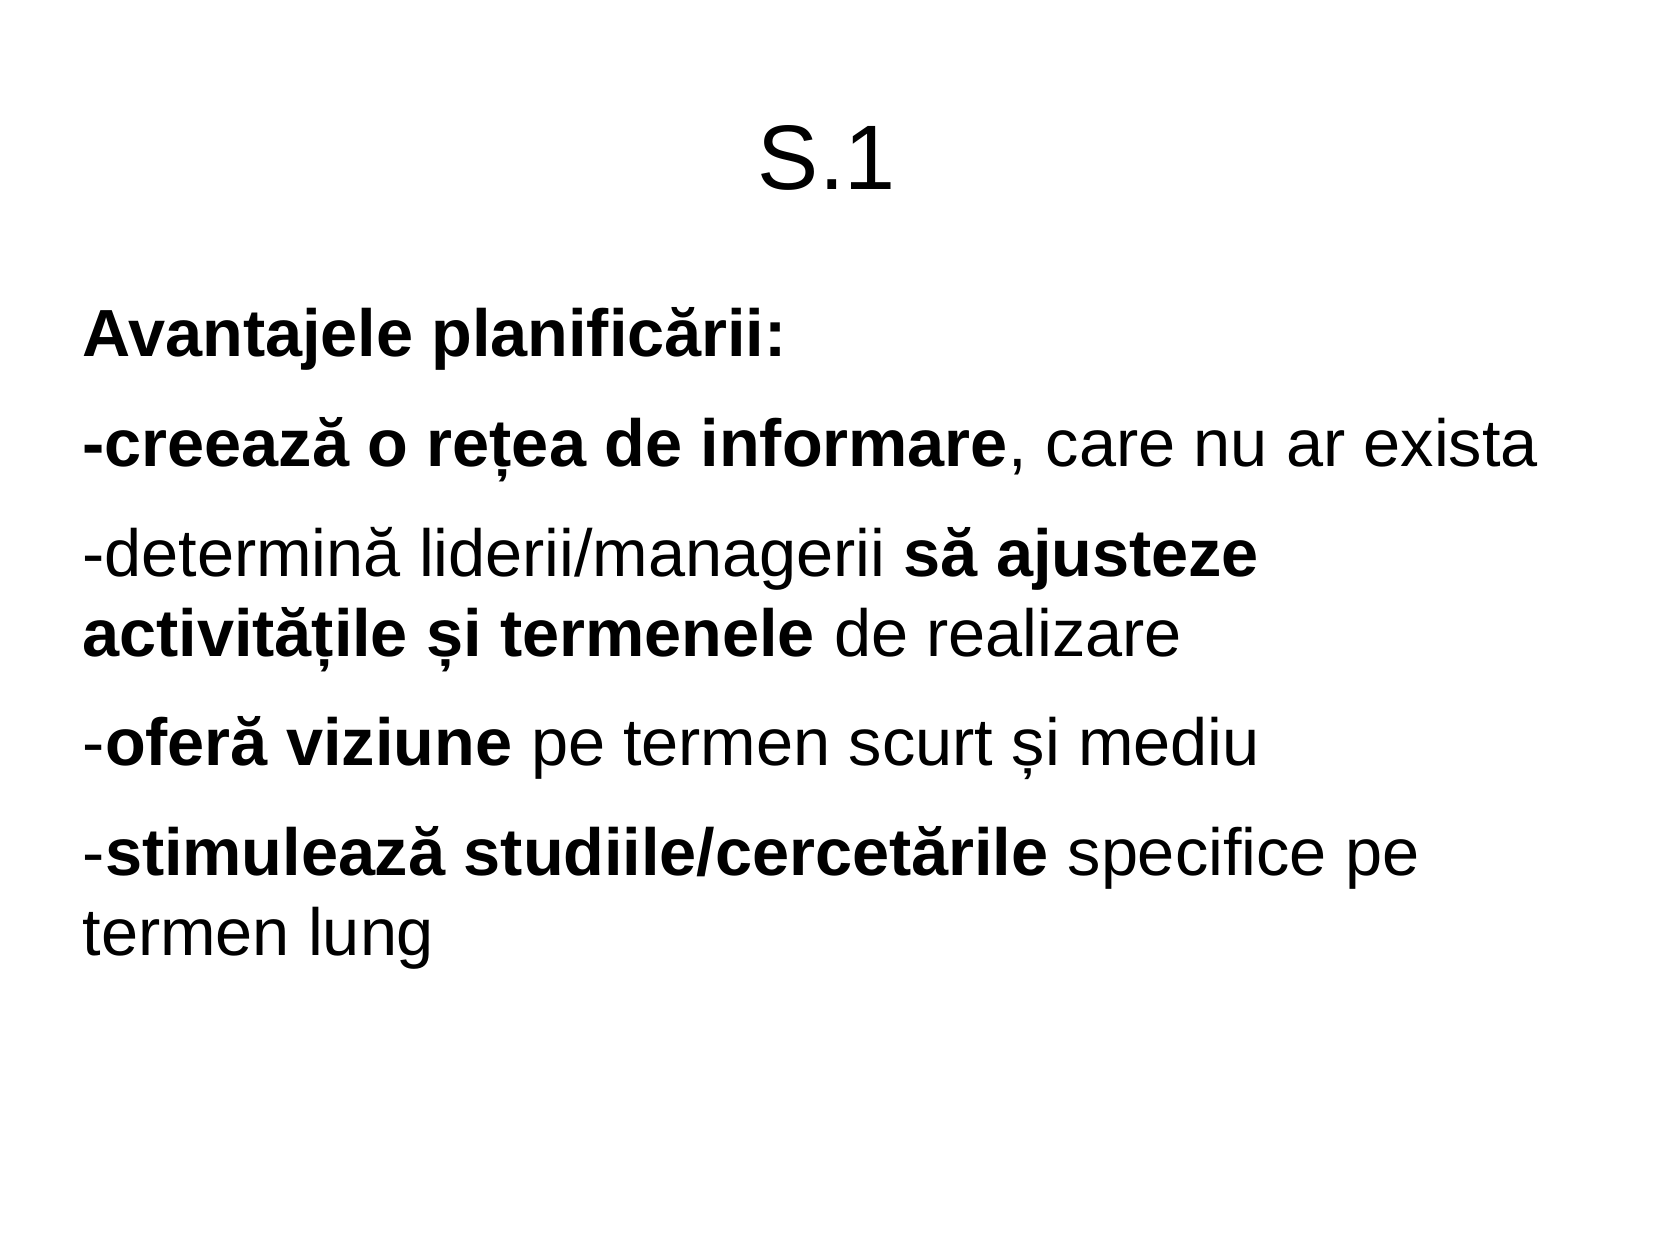

# S.1
Avantajele planificării:
-creează o rețea de informare, care nu ar exista
-determină liderii/managerii să ajusteze activitățile și termenele de realizare
-oferă viziune pe termen scurt și mediu
-stimulează studiile/cercetările specifice pe termen lung